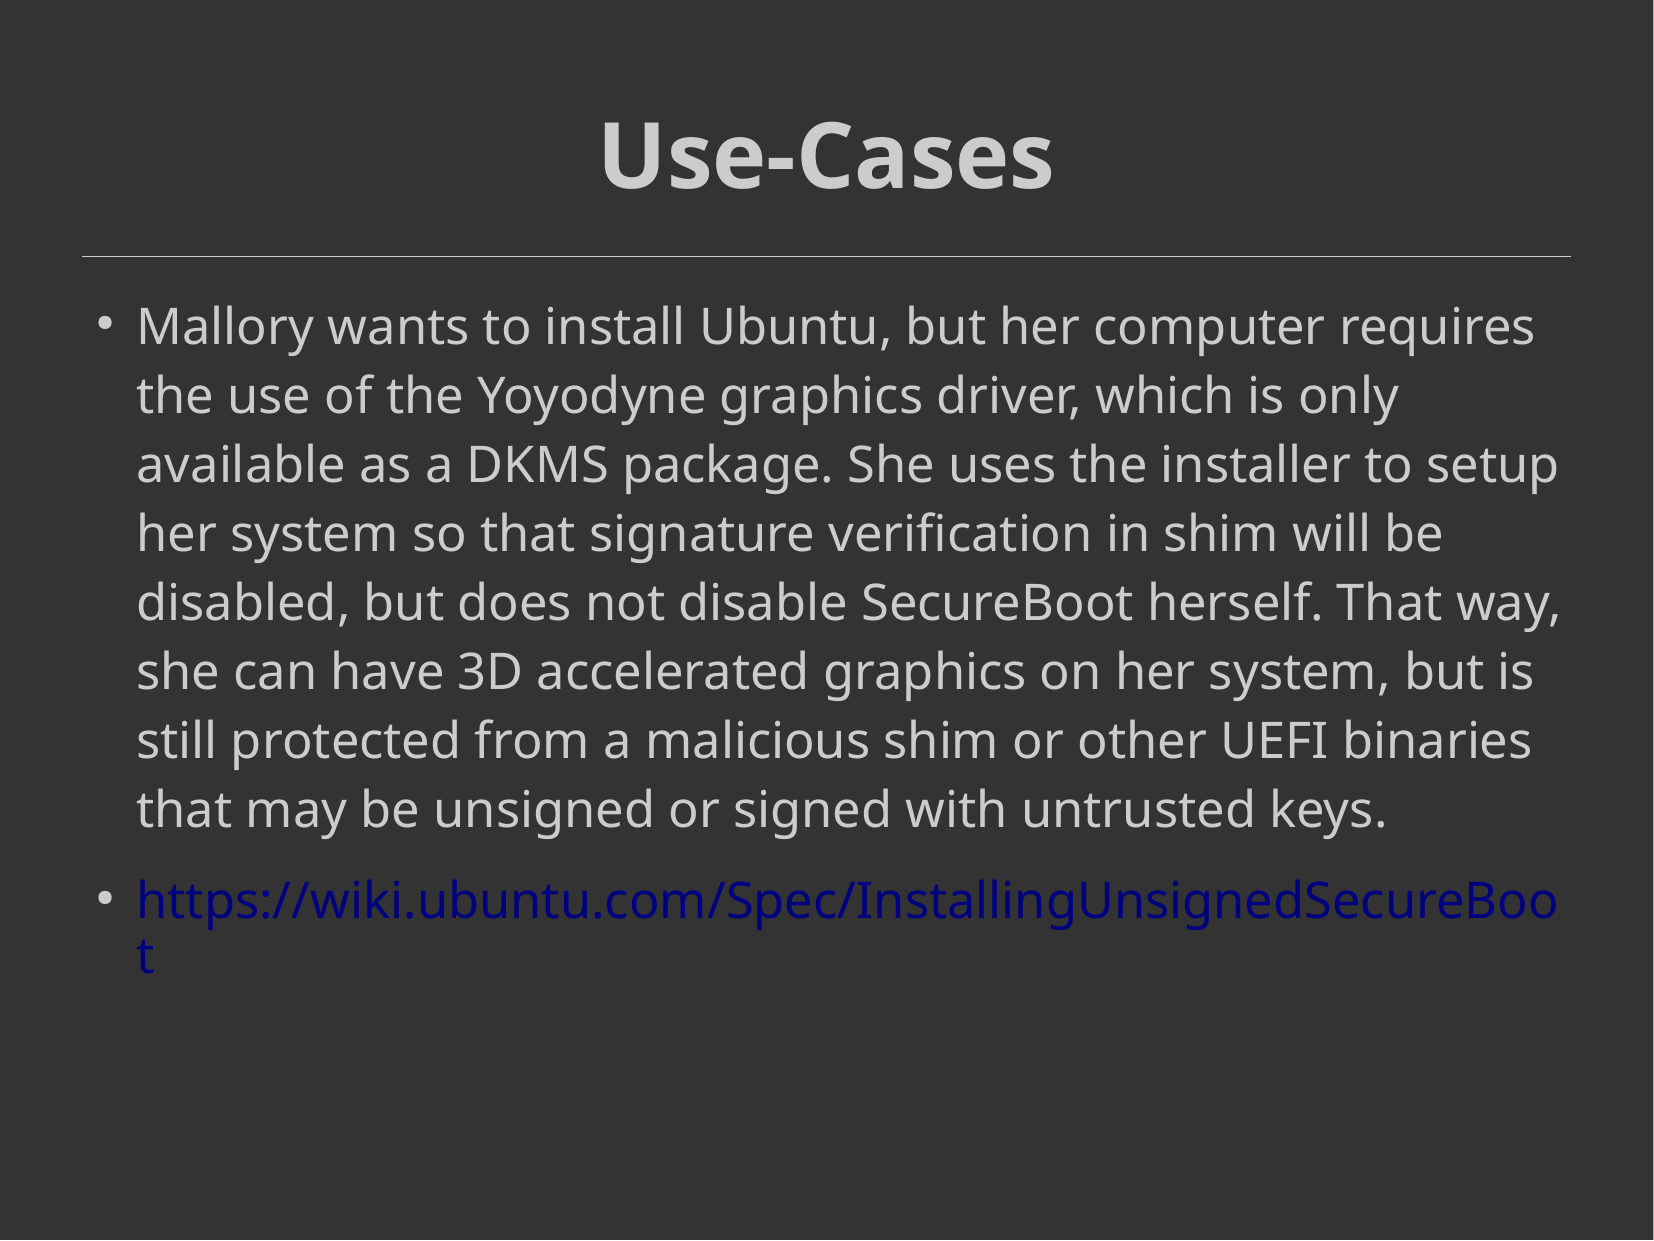

# Use-Cases
Mallory wants to install Ubuntu, but her computer requires the use of the Yoyodyne graphics driver, which is only available as a DKMS package. She uses the installer to setup her system so that signature verification in shim will be disabled, but does not disable SecureBoot herself. That way, she can have 3D accelerated graphics on her system, but is still protected from a malicious shim or other UEFI binaries that may be unsigned or signed with untrusted keys.
https://wiki.ubuntu.com/Spec/InstallingUnsignedSecureBoot